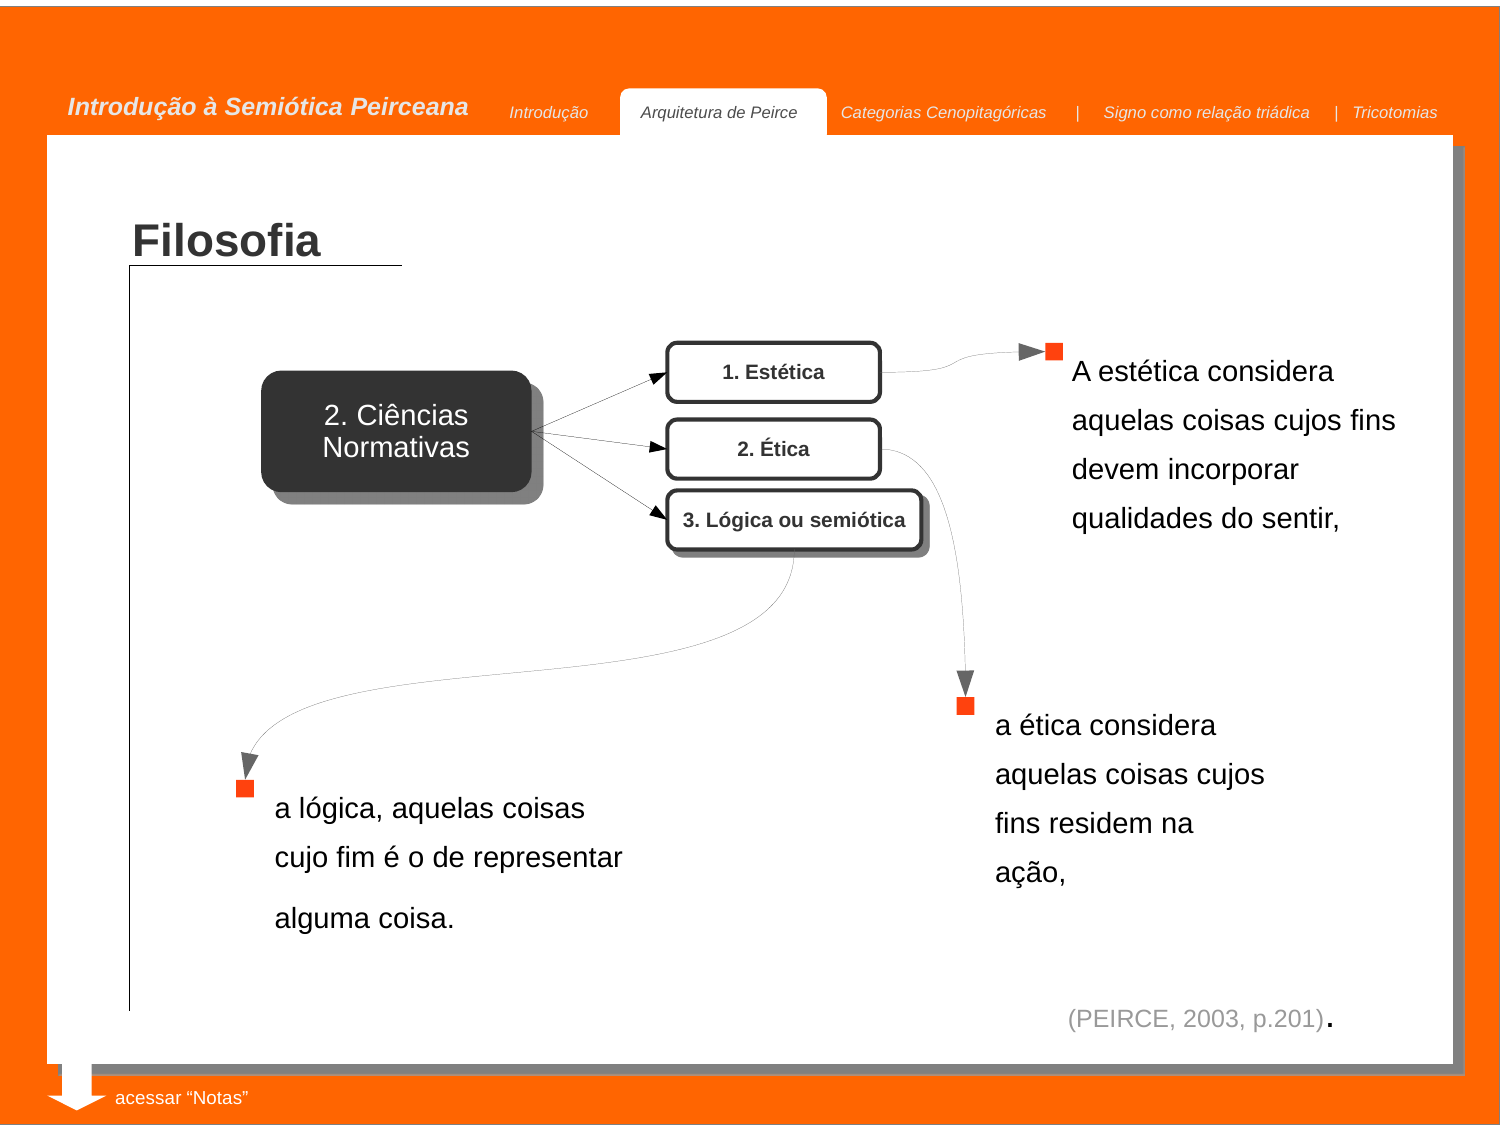

Filosofia
A estética considera aquelas coisas cujos fins devem incorporar qualidades do sentir,
1. Estética
2. Ciências
Normativas
2. Ética
3. Lógica ou semiótica
a ética considera aquelas coisas cujos fins residem na ação,
a lógica, aquelas coisas cujo fim é o de representar alguma coisa.
(PEIRCE, 2003, p.201).
acessar “Notas”